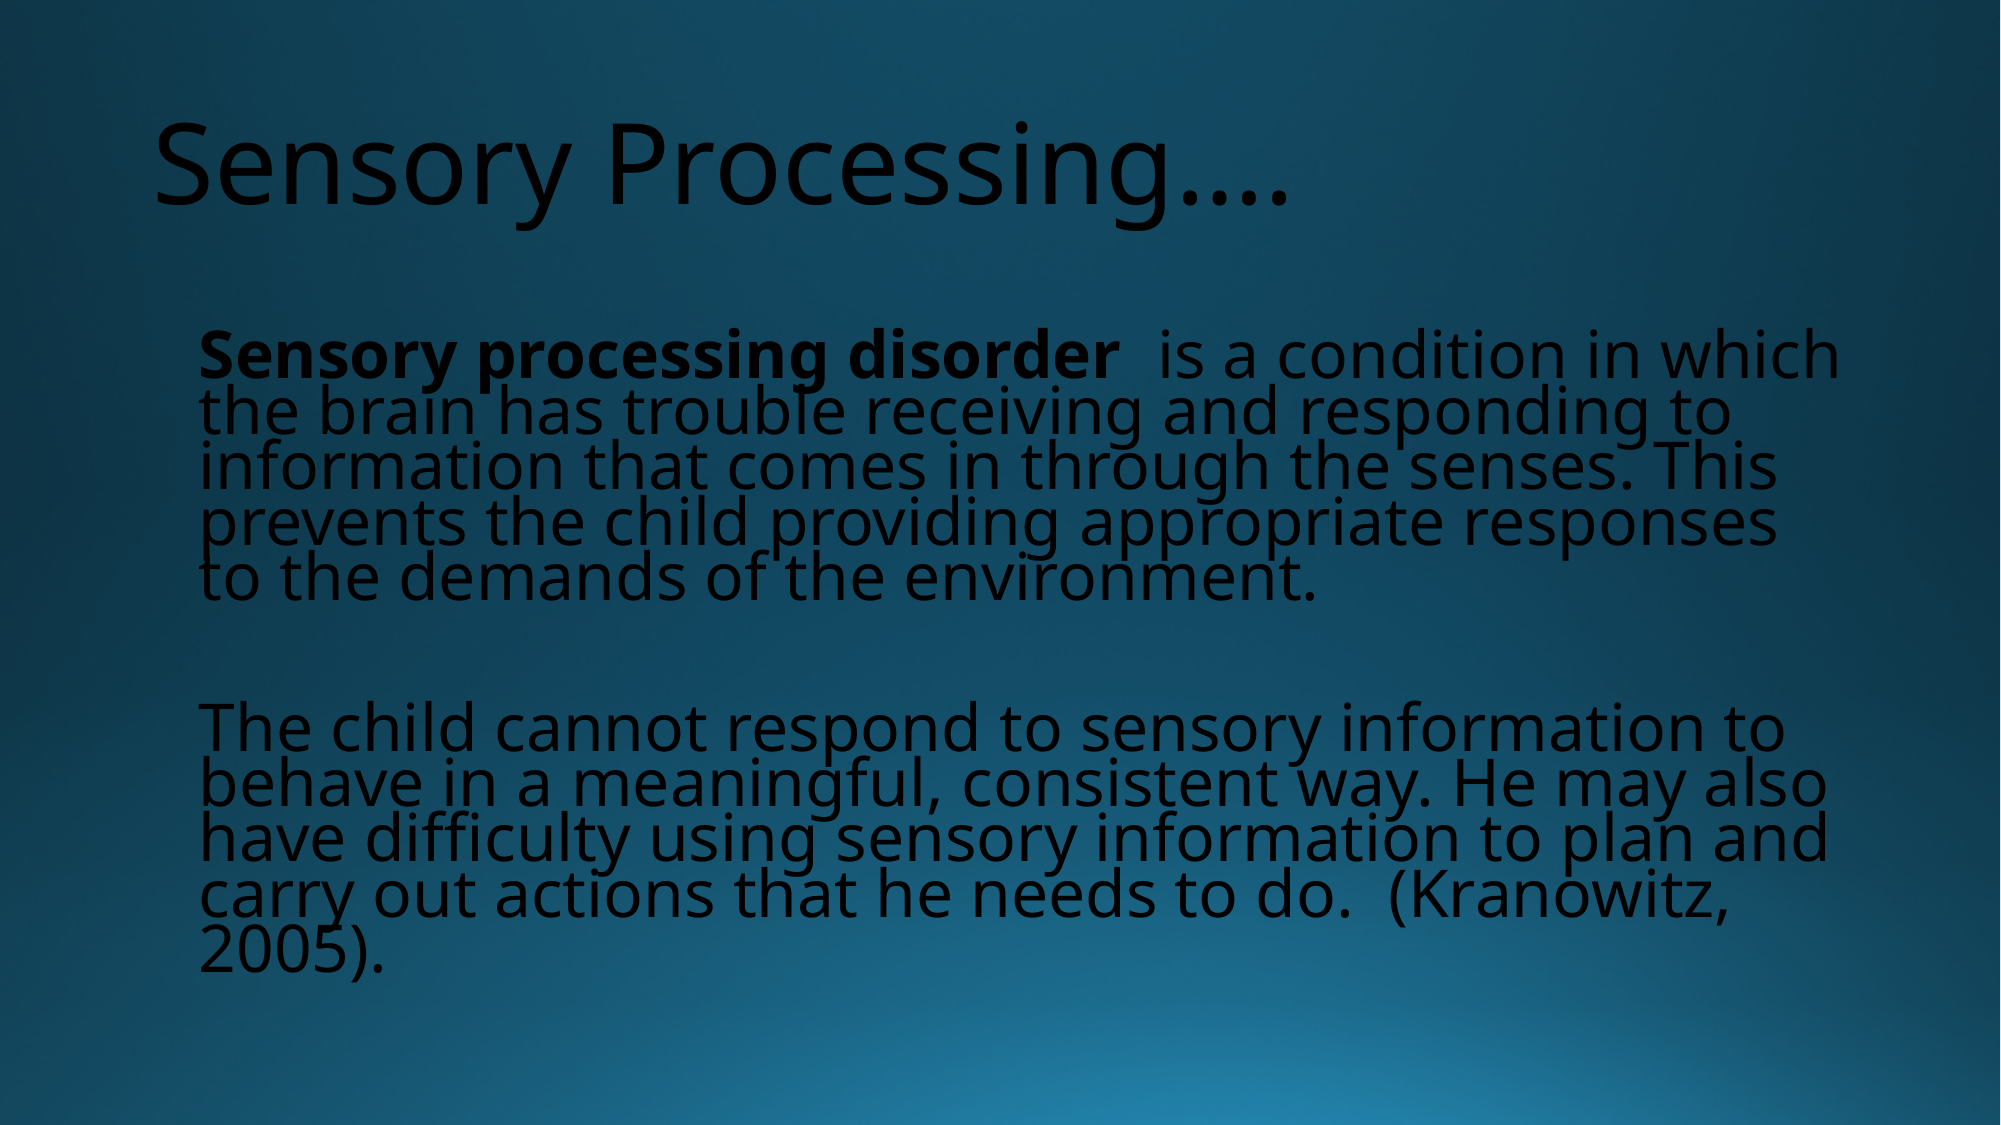

# Sensory Processing….
Sensory processing disorder  is a condition in which the brain has trouble receiving and responding to information that comes in through the senses. This prevents the child providing appropriate responses to the demands of the environment.
The child cannot respond to sensory information to behave in a meaningful, consistent way. He may also have difficulty using sensory information to plan and carry out actions that he needs to do. (Kranowitz, 2005).